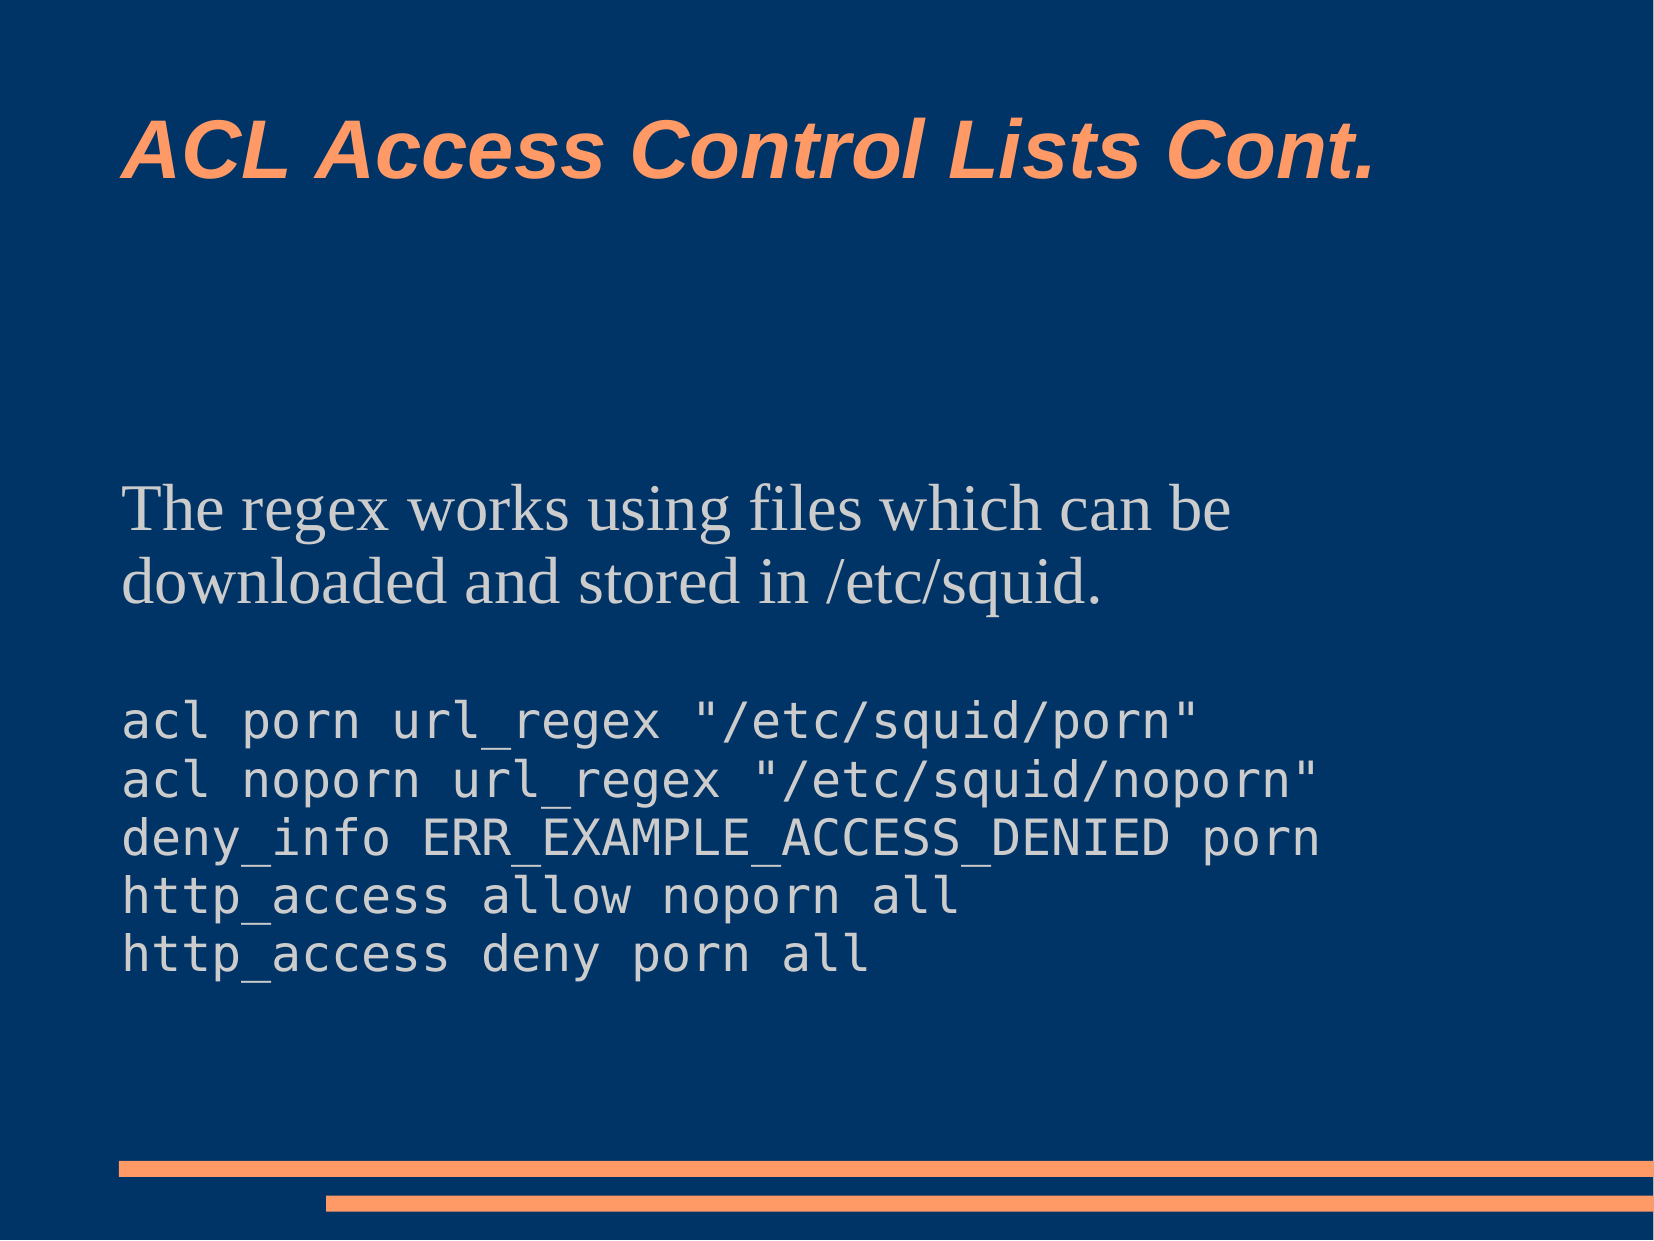

# ACL Access Control Lists Cont.
The regex works using files which can be
downloaded and stored in /etc/squid.
acl porn url_regex "/etc/squid/porn"
acl noporn url_regex "/etc/squid/noporn"
deny_info ERR_EXAMPLE_ACCESS_DENIED porn
http_access allow noporn all
http_access deny porn all